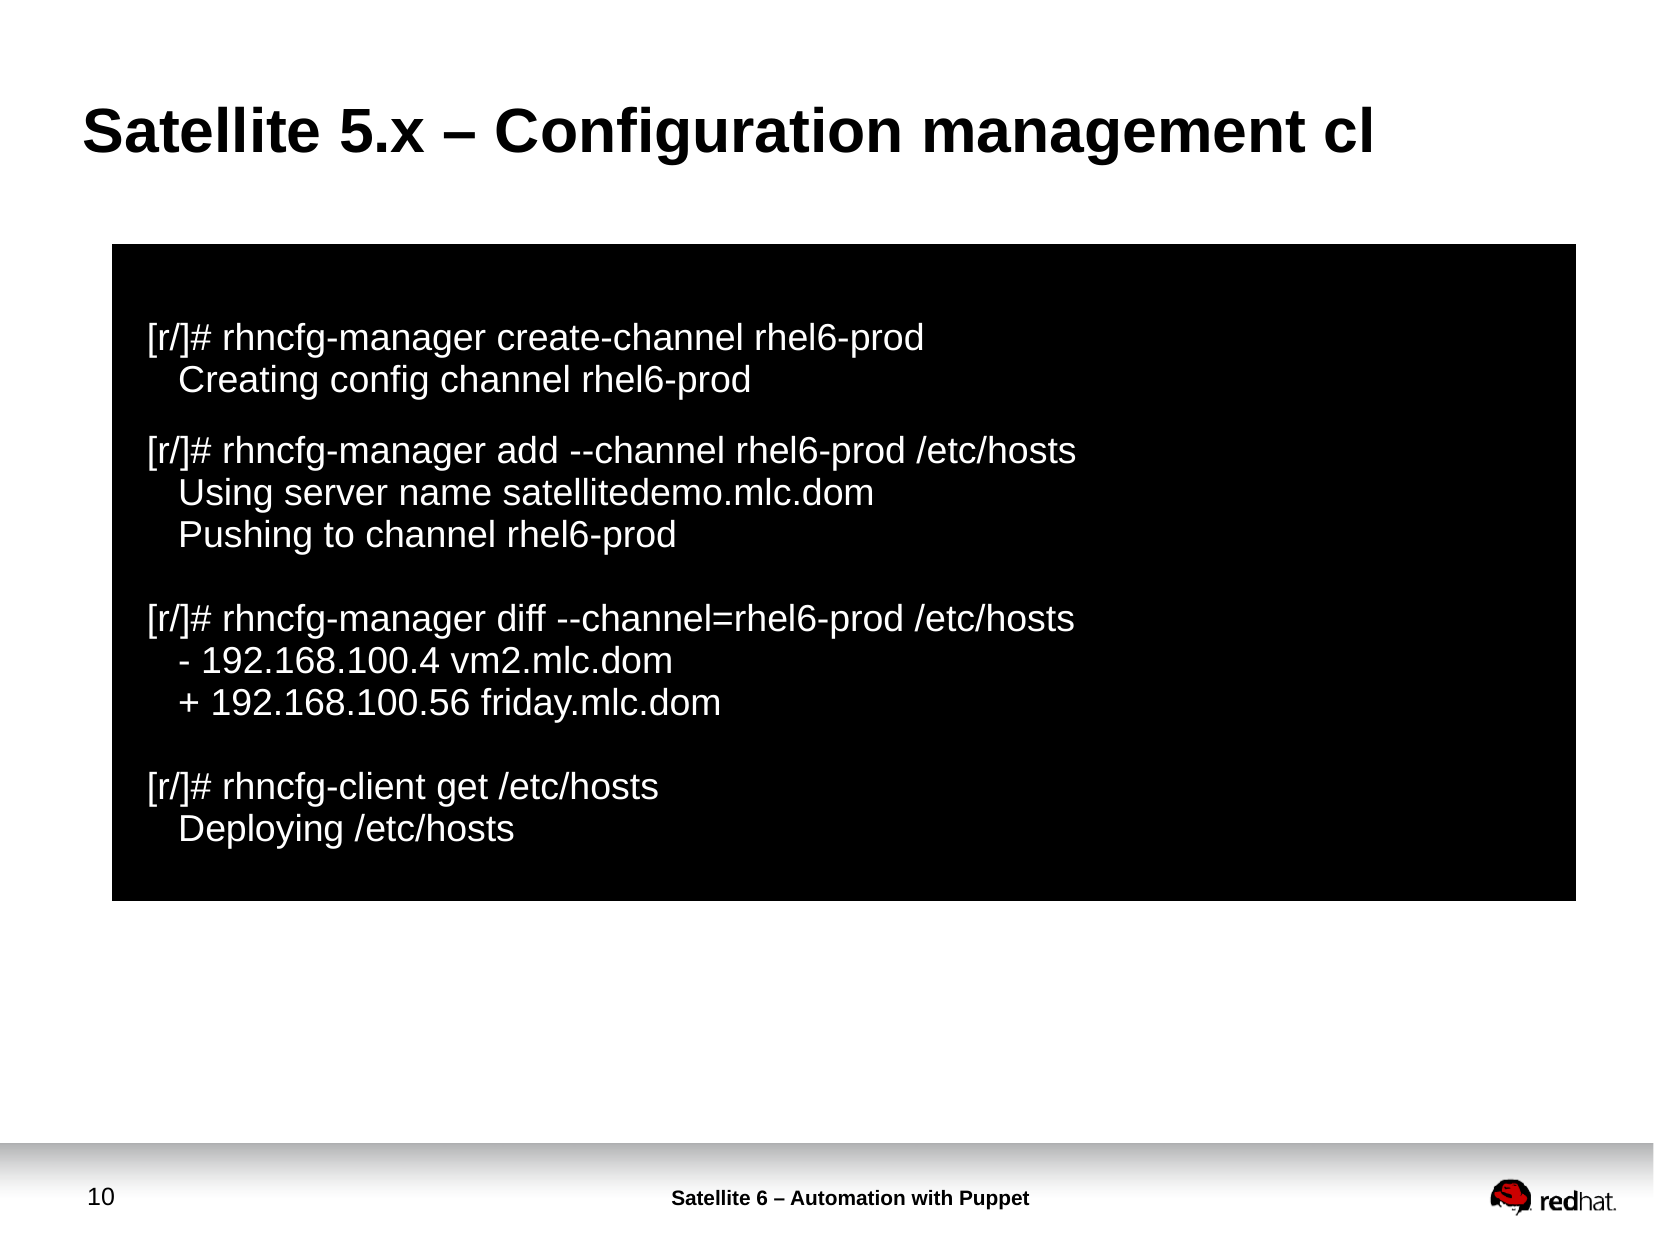

# Satellite 5.x – Configuration management cl
[r/]# rhncfg-manager create-channel rhel6-prod
 Creating config channel rhel6-prod
[r/]# rhncfg-manager add --channel rhel6-prod /etc/hosts
 Using server name satellitedemo.mlc.dom
 Pushing to channel rhel6-prod
[r/]# rhncfg-manager diff --channel=rhel6-prod /etc/hosts
 - 192.168.100.4 vm2.mlc.dom
 + 192.168.100.56 friday.mlc.dom
[r/]# rhncfg-client get /etc/hosts
 Deploying /etc/hosts